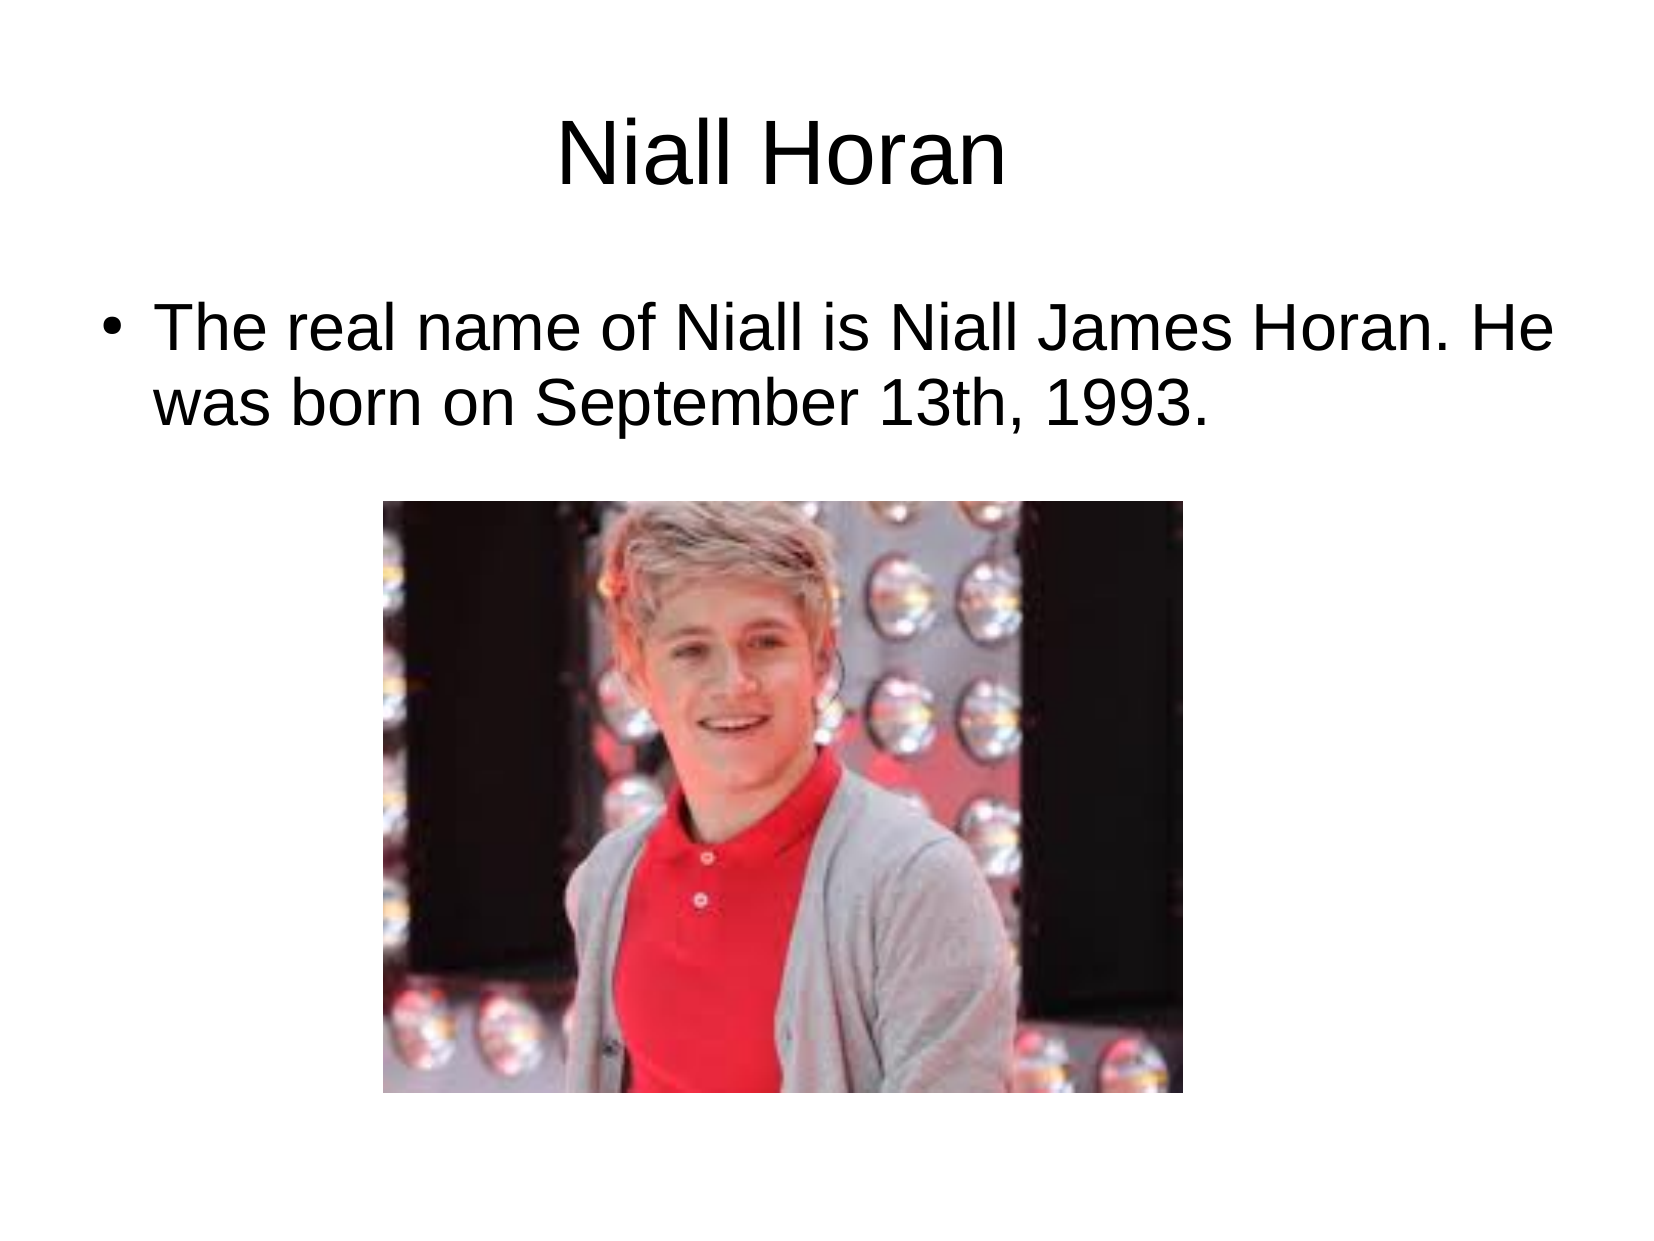

# Niall Horan
The real name of Niall is Niall James Horan. He was born on September 13th, 1993.